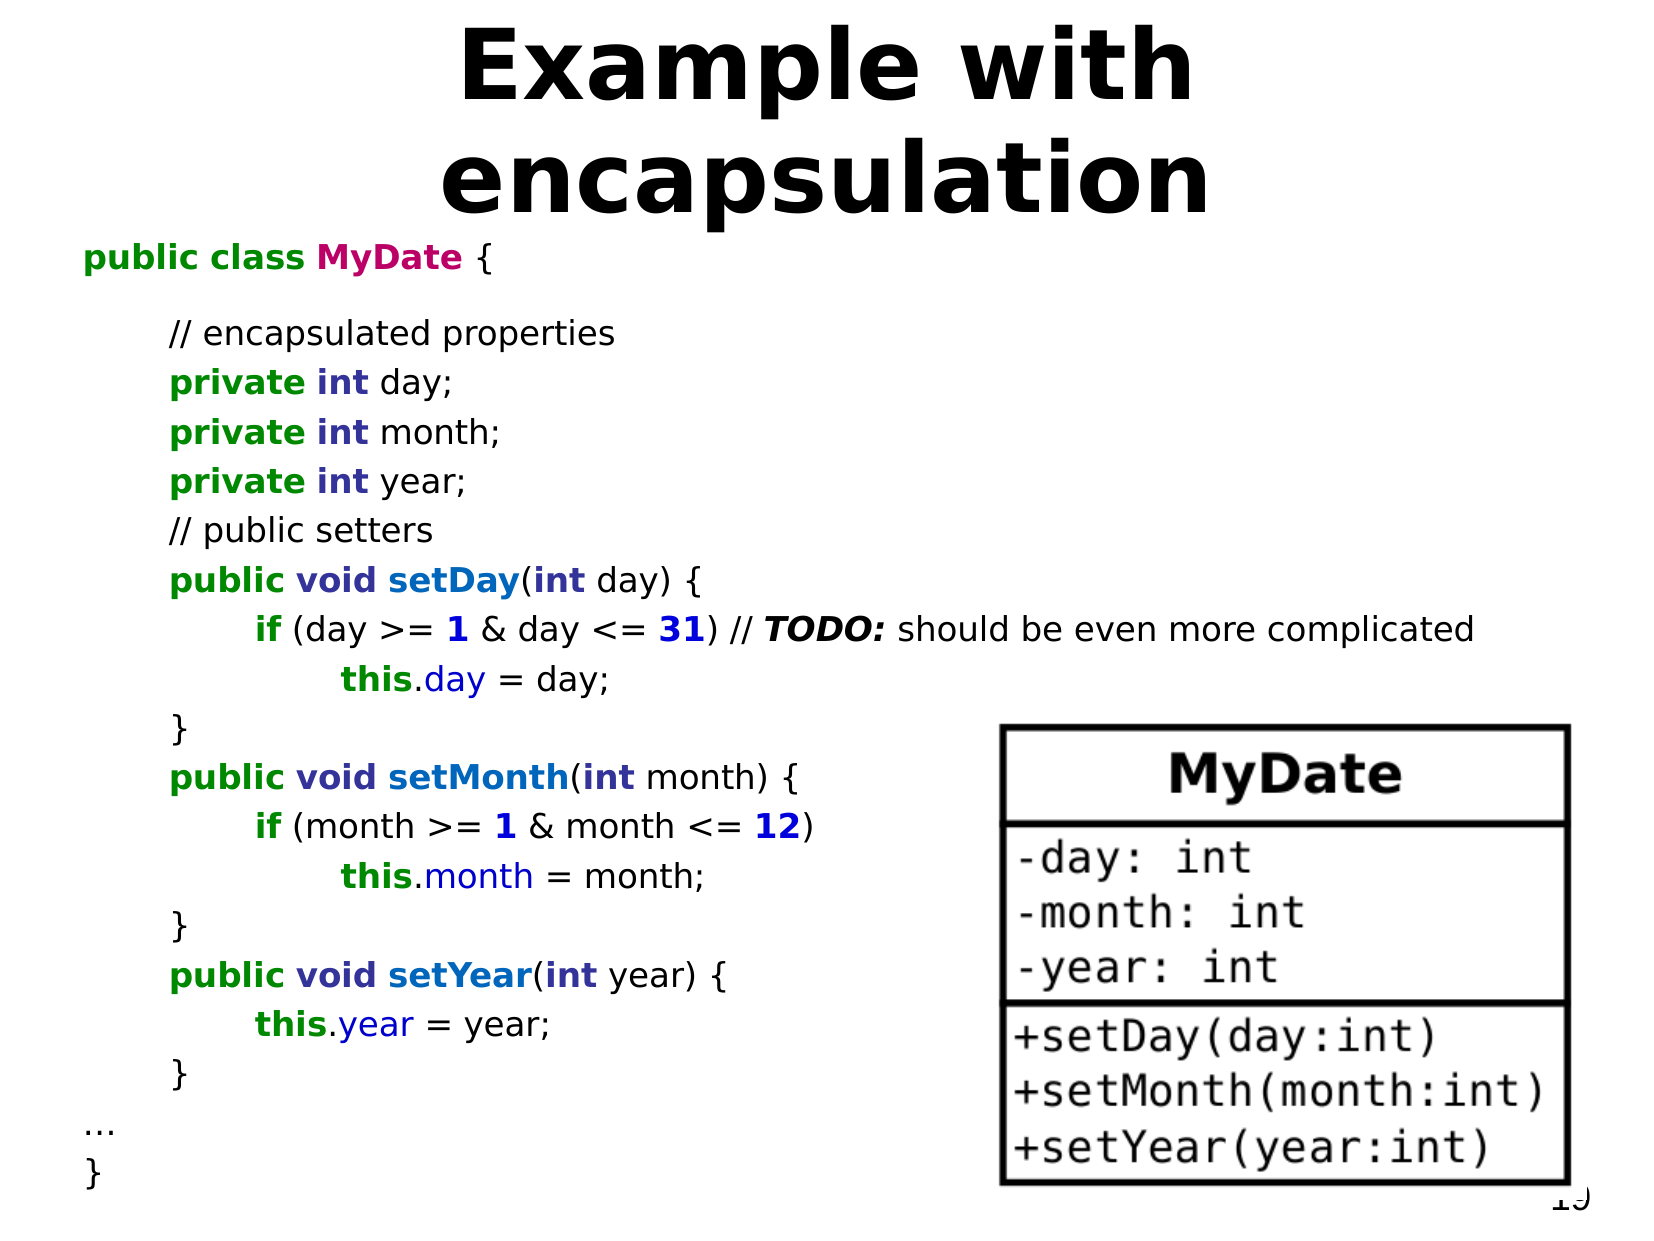

# Example with encapsulation
public class MyDate {
 // encapsulated properties
 private int day;
 private int month;
 private int year;
 // public setters
 public void setDay(int day) {
 if (day >= 1 & day <= 31) // TODO: should be even more complicated
 this.day = day;
 }
 public void setMonth(int month) {
 if (month >= 1 & month <= 12)
 this.month = month;
 }
 public void setYear(int year) {
 this.year = year;
 }
…
}